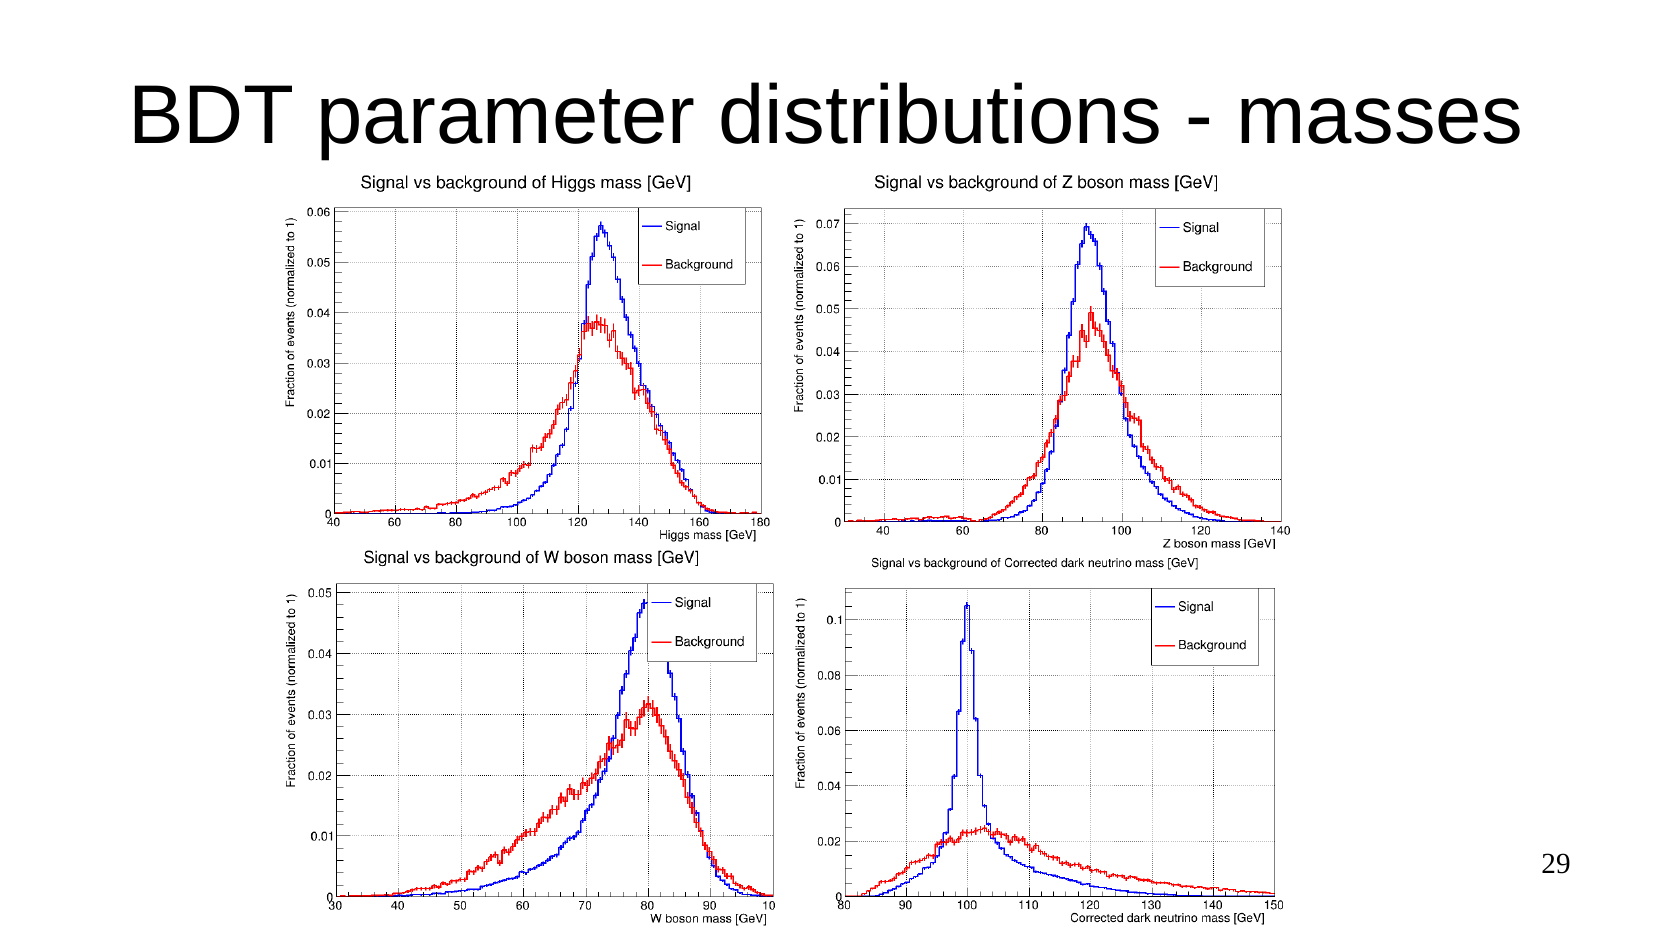

# BDT parameter distributions - masses
29